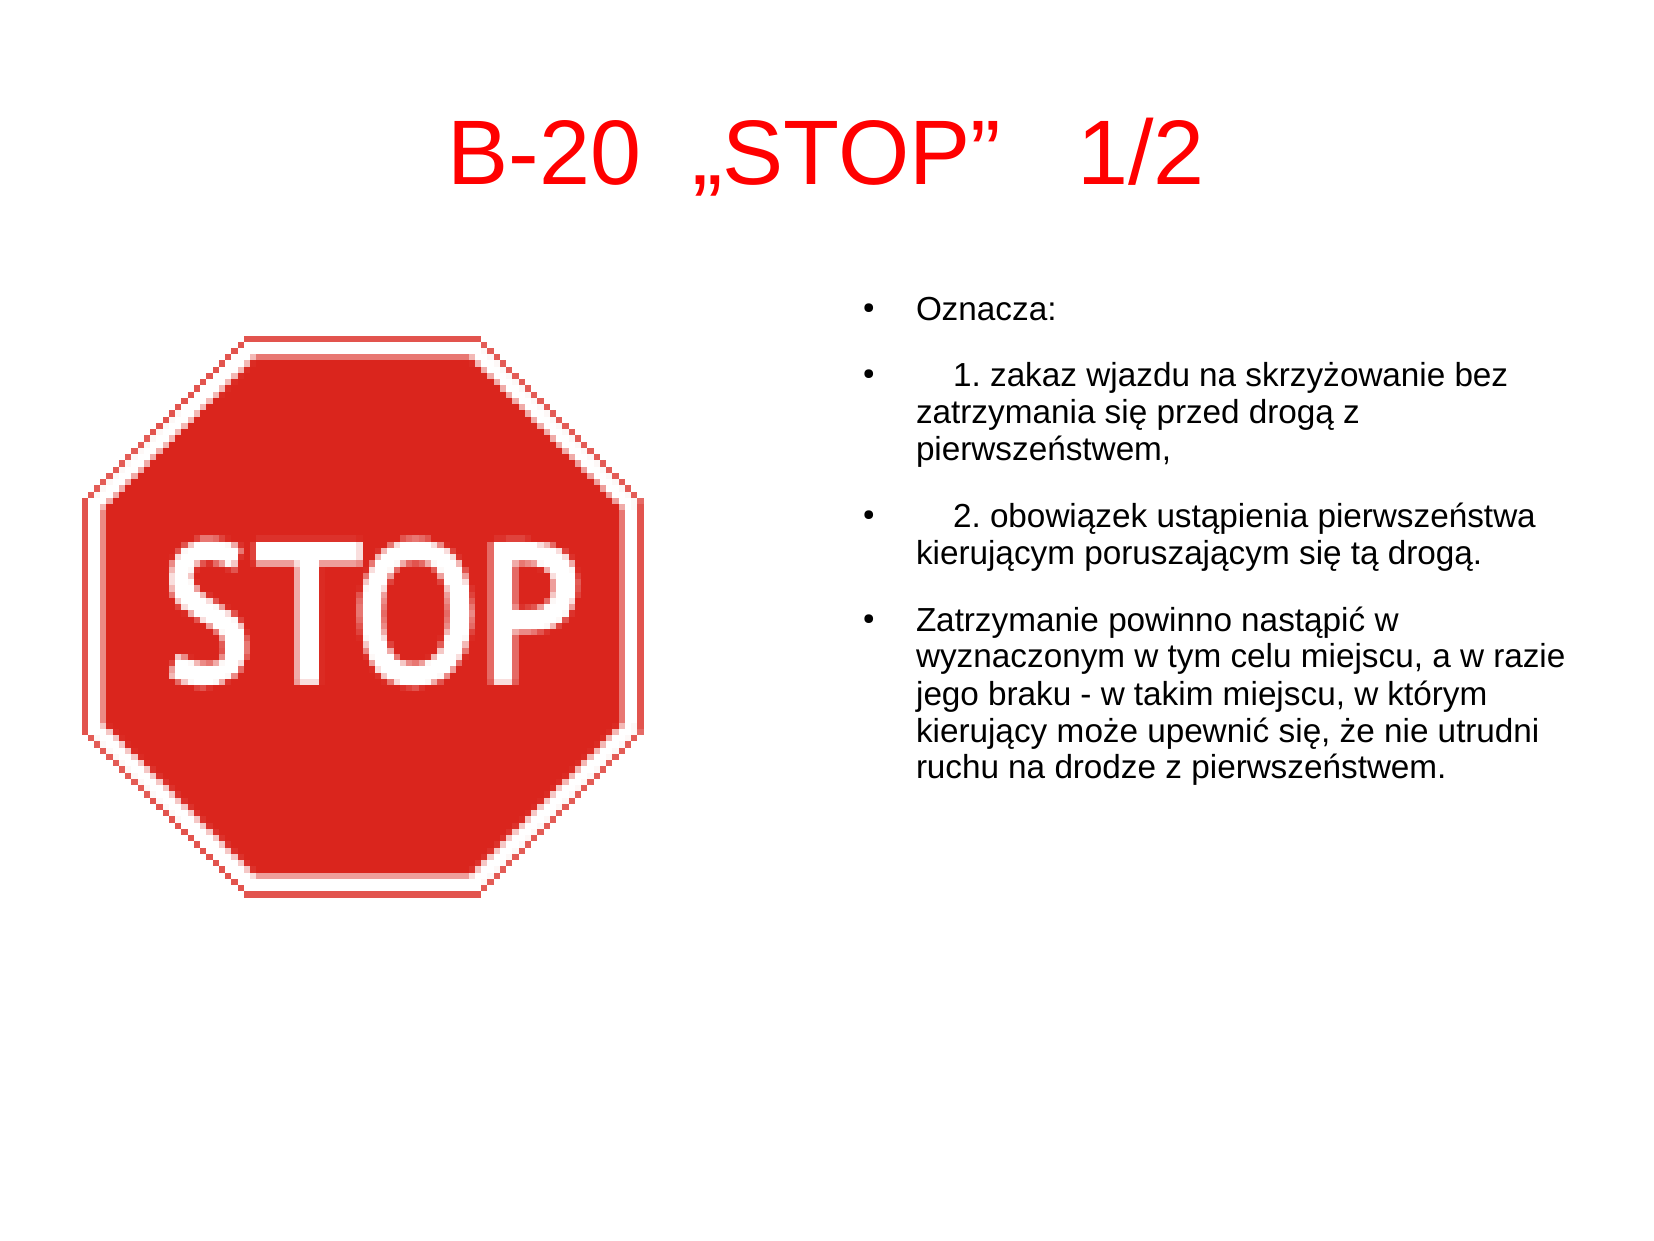

# B-20 „STOP” 1/2
Oznacza:
 1. zakaz wjazdu na skrzyżowanie bez zatrzymania się przed drogą z pierwszeństwem,
 2. obowiązek ustąpienia pierwszeństwa kierującym poruszającym się tą drogą.
Zatrzymanie powinno nastąpić w wyznaczonym w tym celu miejscu, a w razie jego braku - w takim miejscu, w którym kierujący może upewnić się, że nie utrudni ruchu na drodze z pierwszeństwem.